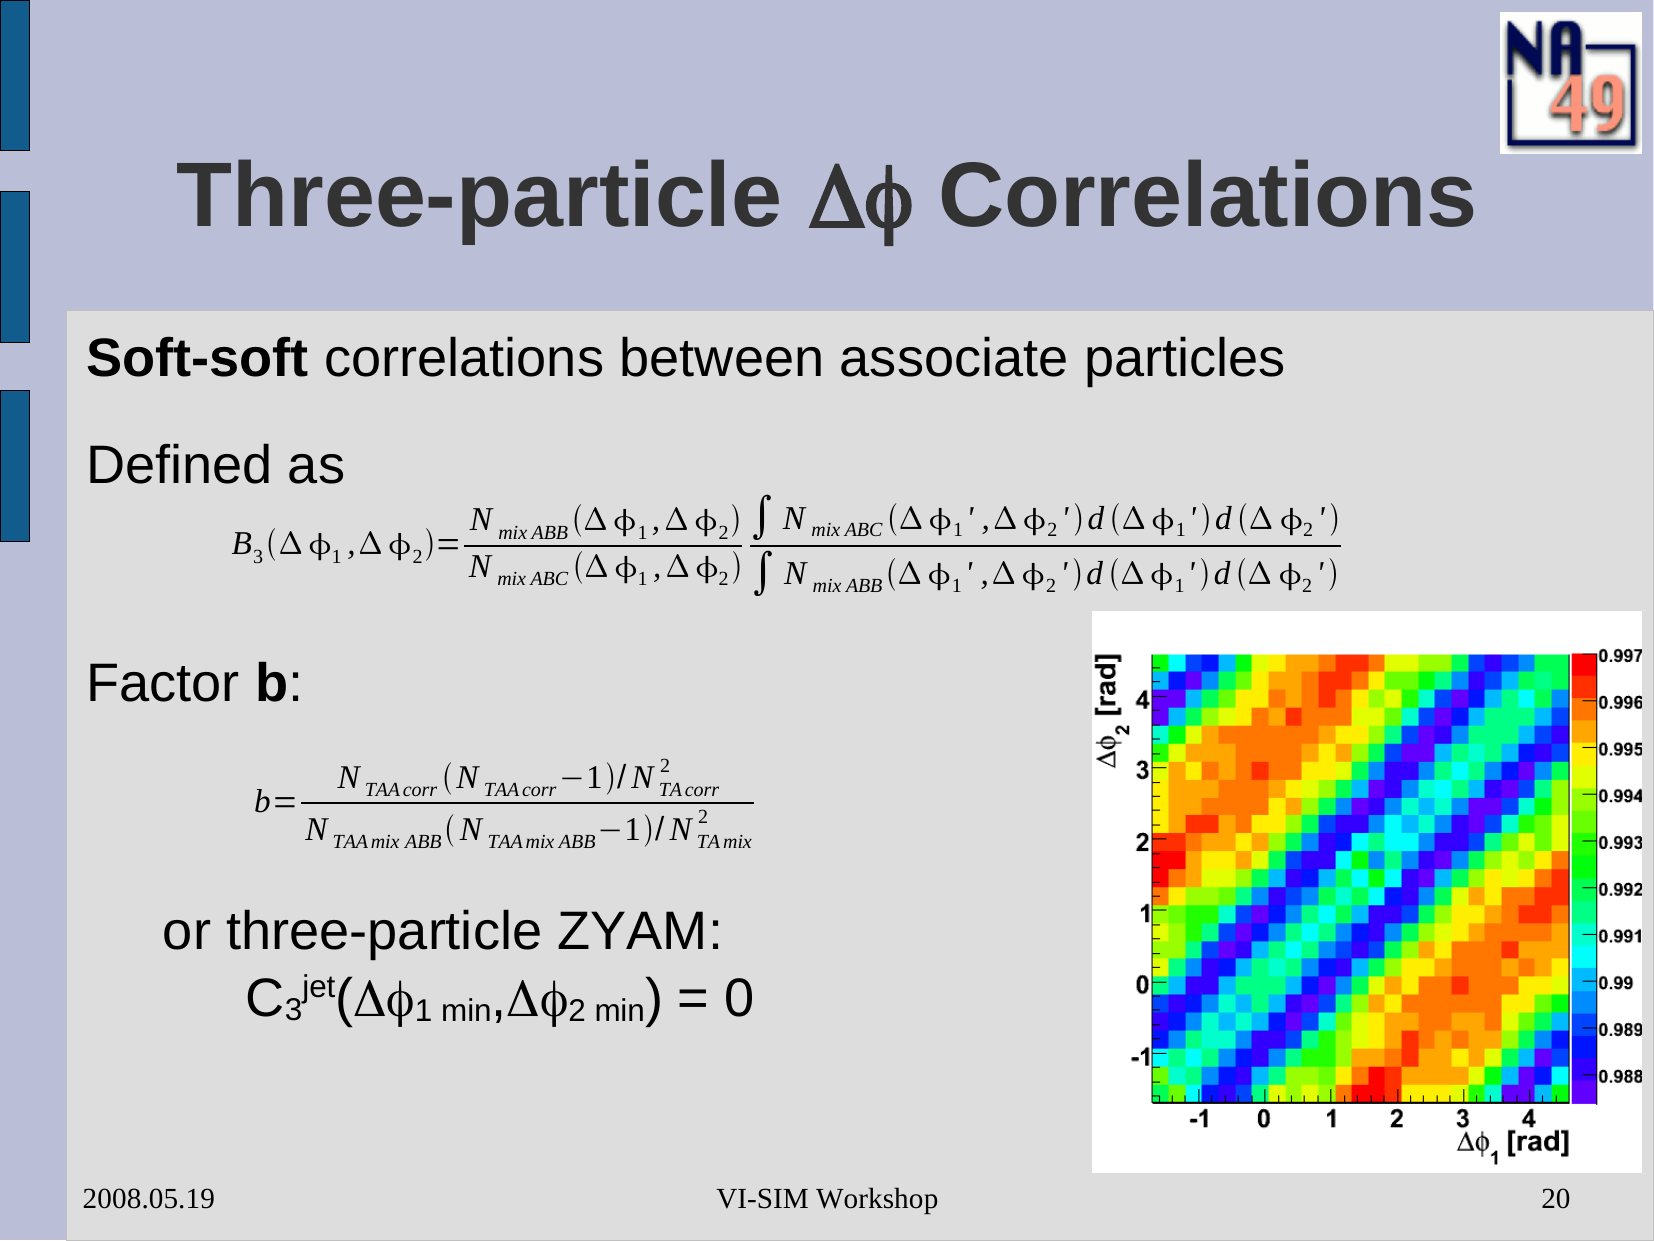

# Three-particle Df Correlations
Soft-soft correlations between associate particles
Defined as
Factor b:
or three-particle ZYAM:
C3jet(Df1 min,Df2 min) = 0
2008.05.19
VI-SIM Workshop
20